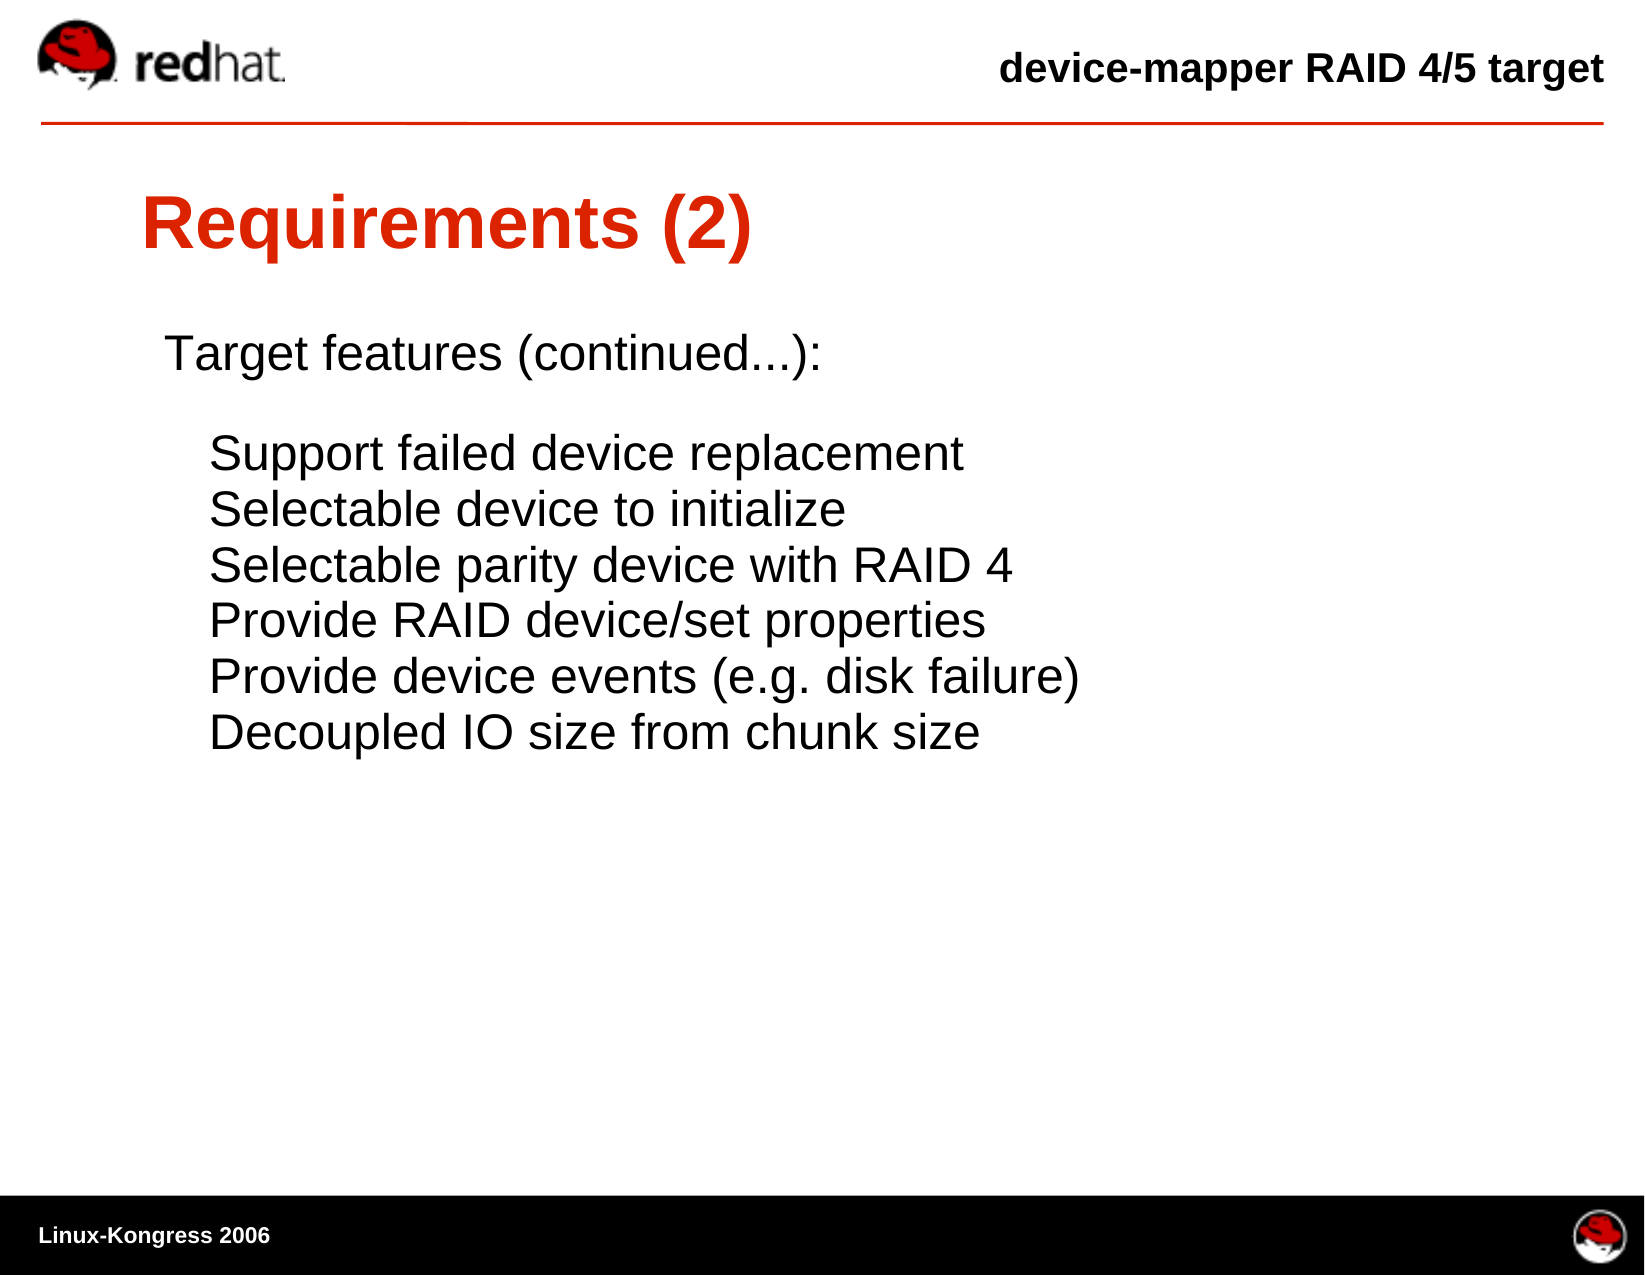

device-mapper RAID 4/5 target
Requirements (2)
 Target features (continued...):
 Support failed device replacement
 Selectable device to initialize
 Selectable parity device with RAID 4
 Provide RAID device/set properties
 Provide device events (e.g. disk failure)
 Decoupled IO size from chunk size
Linux-Kongress 2006